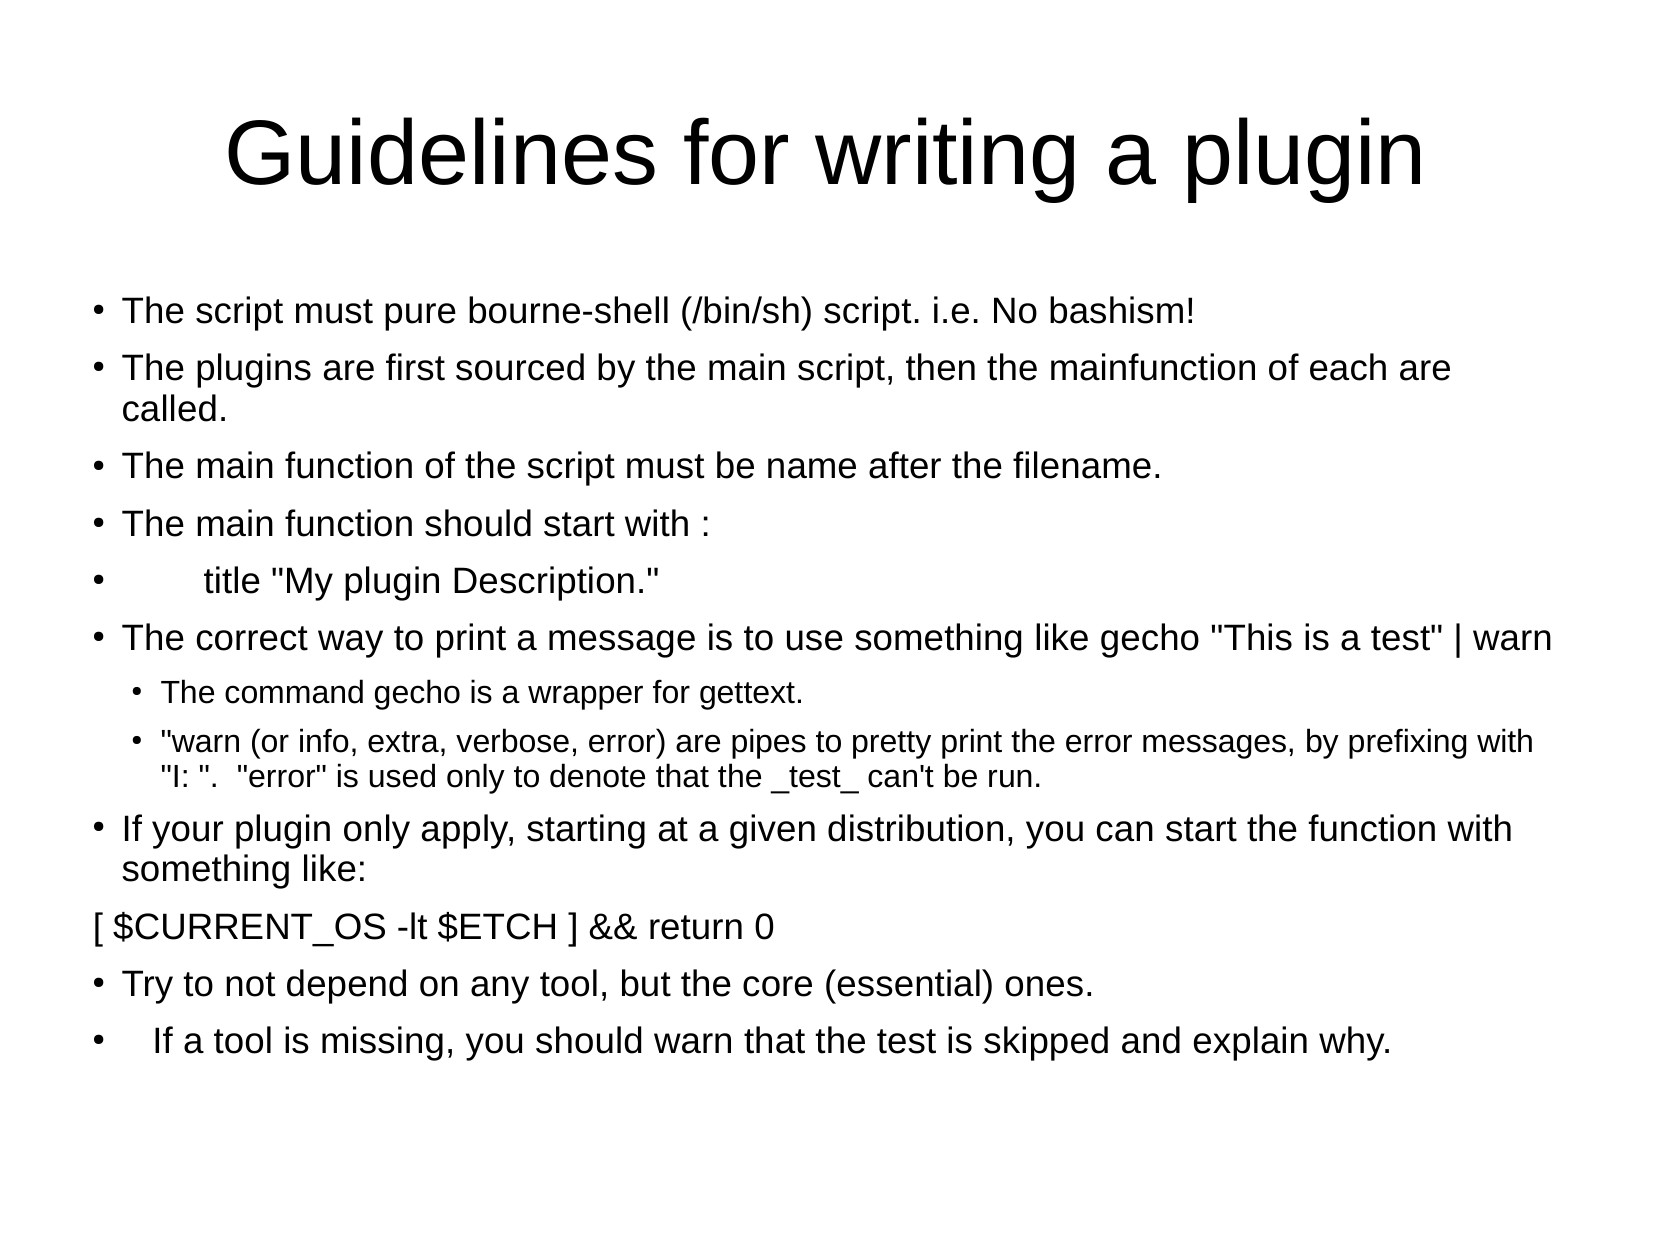

# Guidelines for writing a plugin
The script must pure bourne-shell (/bin/sh) script. i.e. No bashism!
The plugins are first sourced by the main script, then the mainfunction of each are called.
The main function of the script must be name after the filename.
The main function should start with :
 title "My plugin Description."
The correct way to print a message is to use something like gecho "This is a test" | warn
The command gecho is a wrapper for gettext.
"warn (or info, extra, verbose, error) are pipes to pretty print the error messages, by prefixing with "I: ". "error" is used only to denote that the _test_ can't be run.
If your plugin only apply, starting at a given distribution, you can start the function with something like:
 [ $CURRENT_OS -lt $ETCH ] && return 0
Try to not depend on any tool, but the core (essential) ones.
 If a tool is missing, you should warn that the test is skipped and explain why.